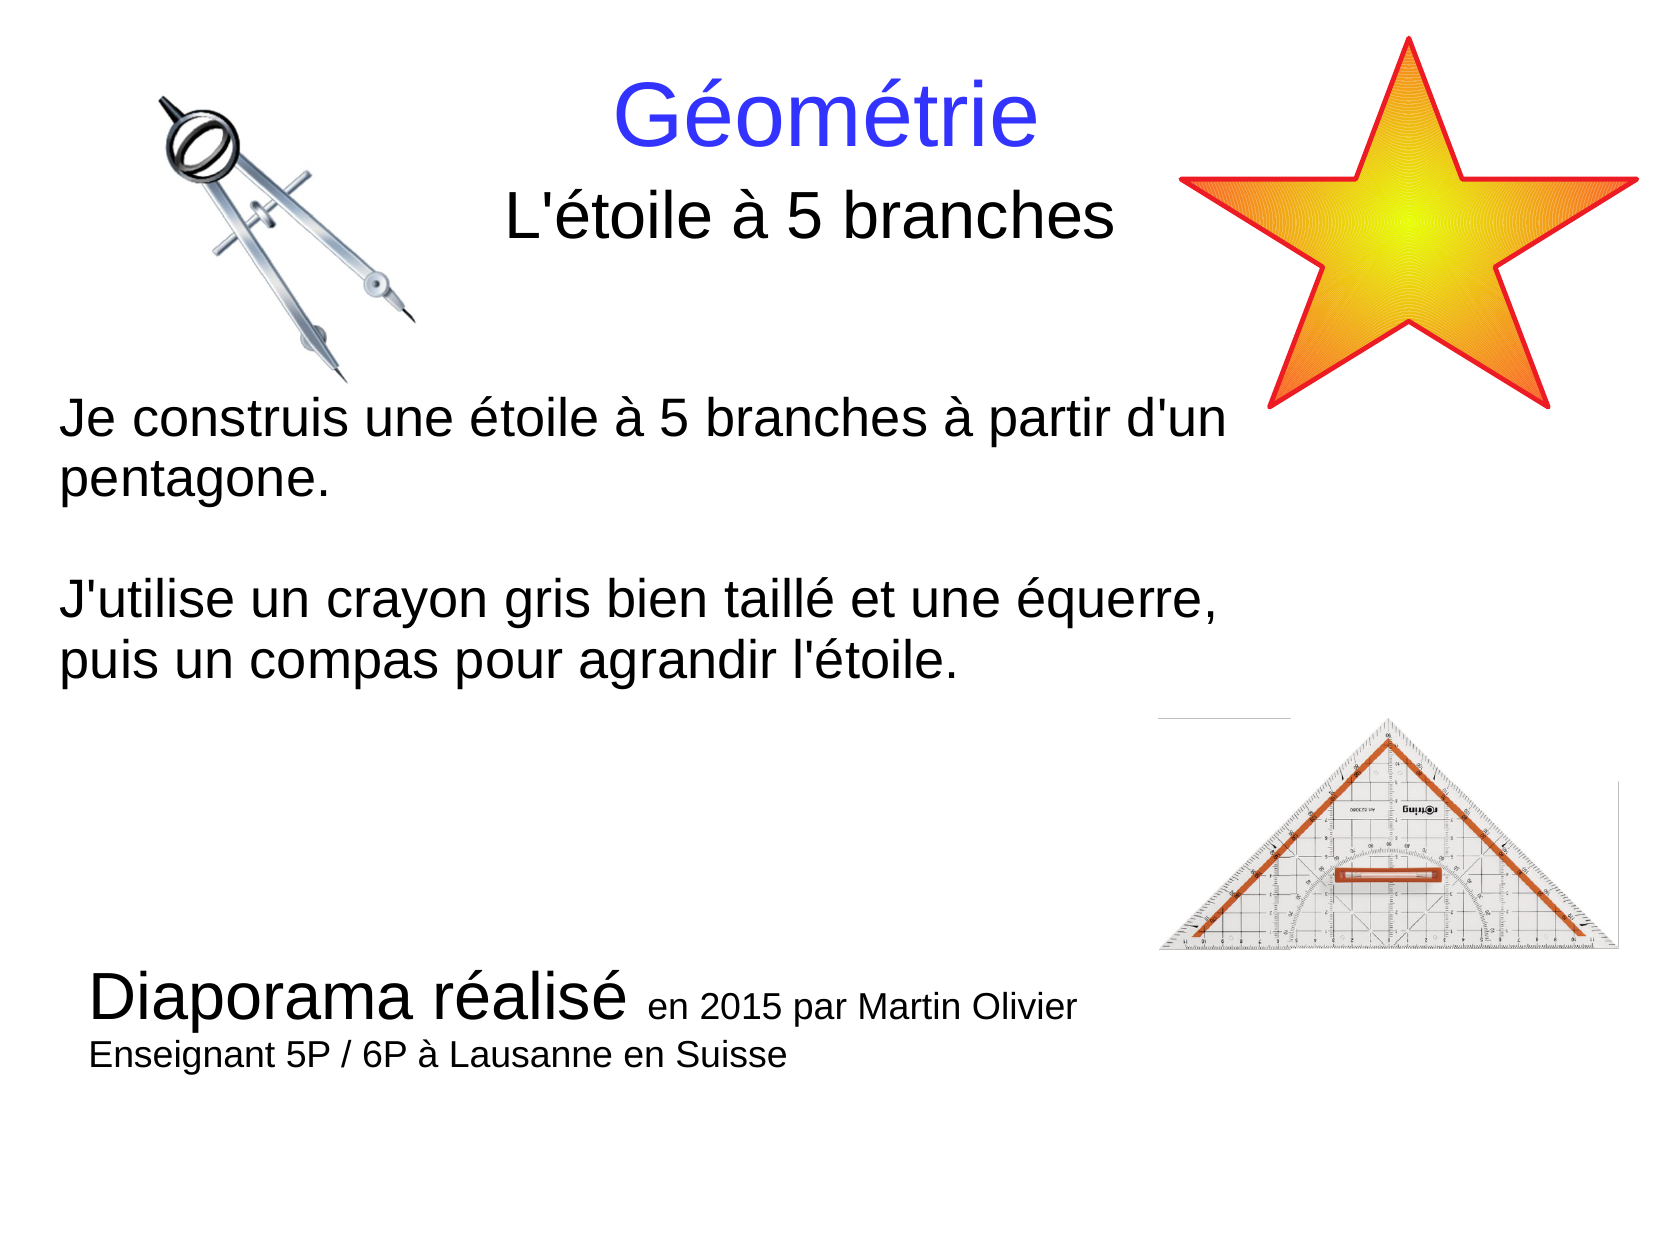

# Géométrie
L'étoile à 5 branches
Je construis une étoile à 5 branches à partir d'un pentagone.
J'utilise un crayon gris bien taillé et une équerre, puis un compas pour agrandir l'étoile.
Diaporama réalisé en 2015 par Martin Olivier
Enseignant 5P / 6P à Lausanne en Suisse